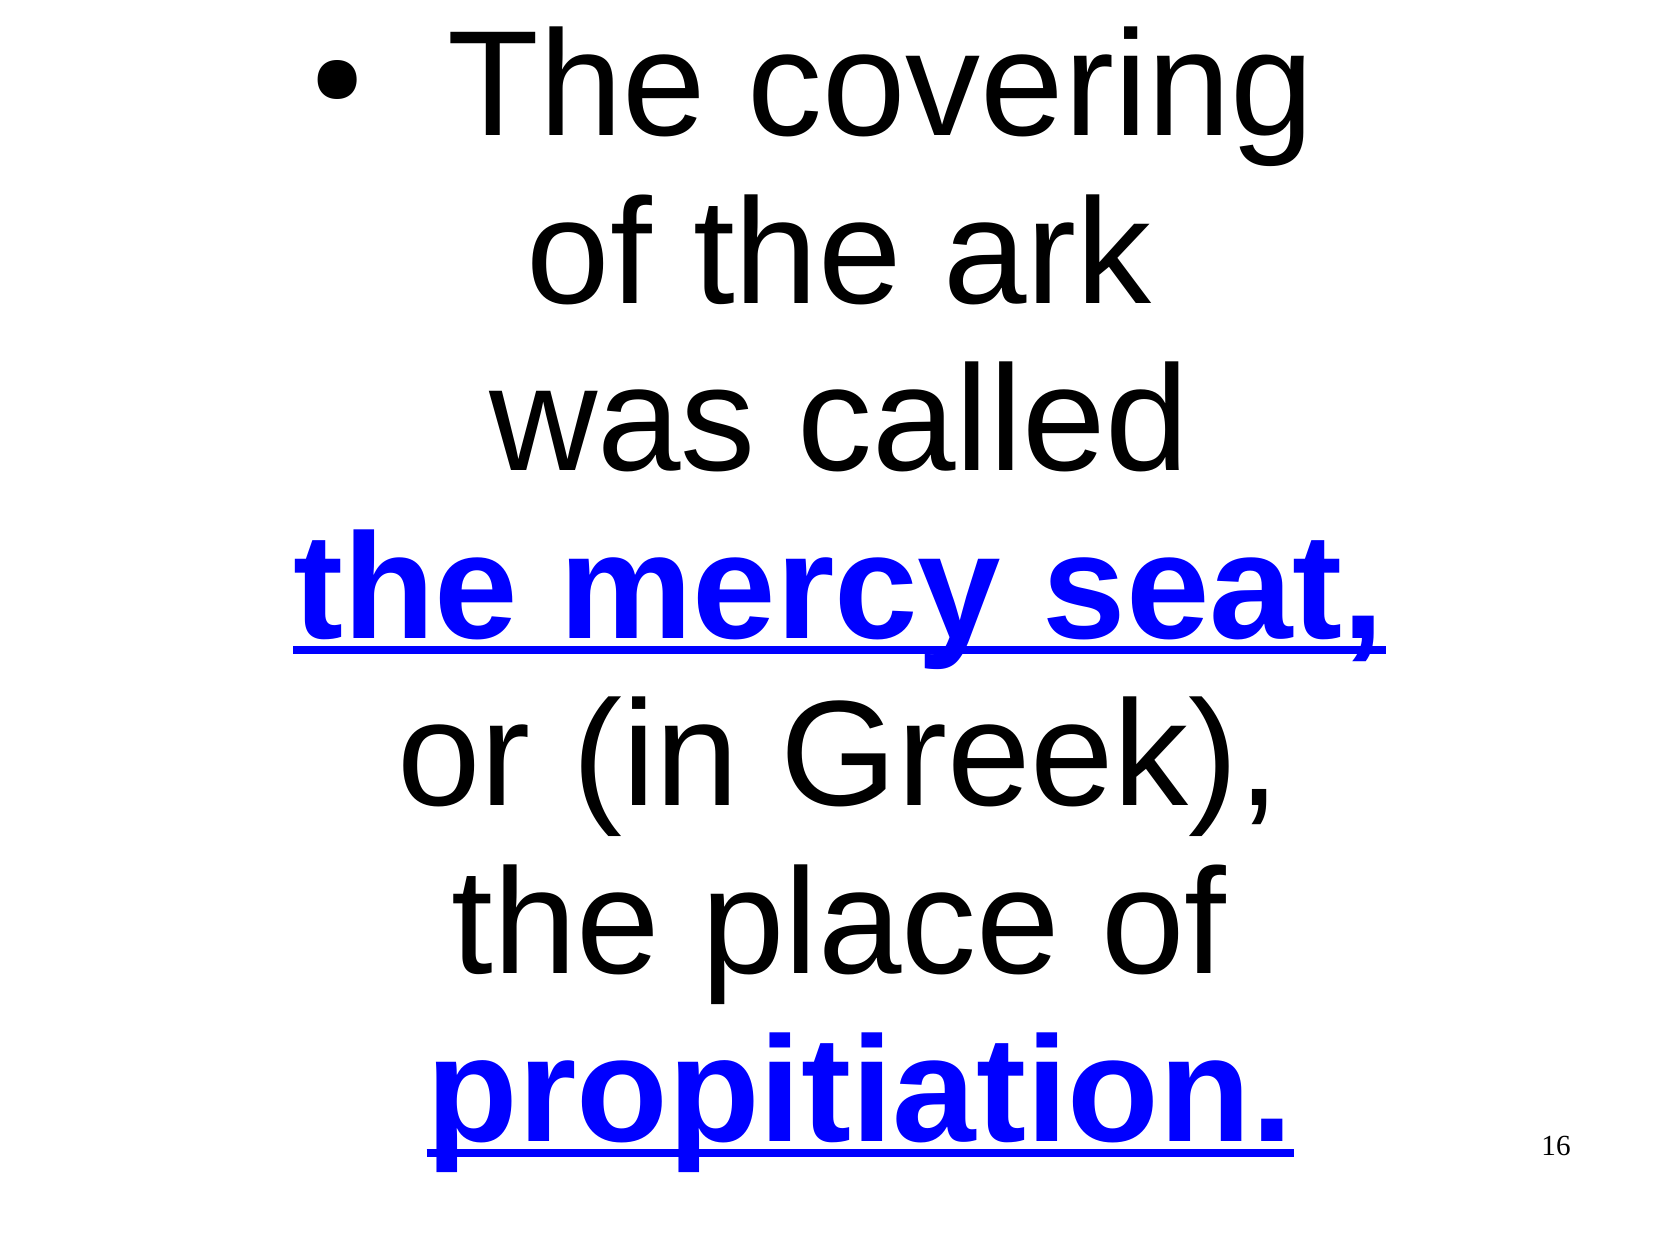

# The covering of the ark was called the mercy seat, or (in Greek), the place of propitiation.
16